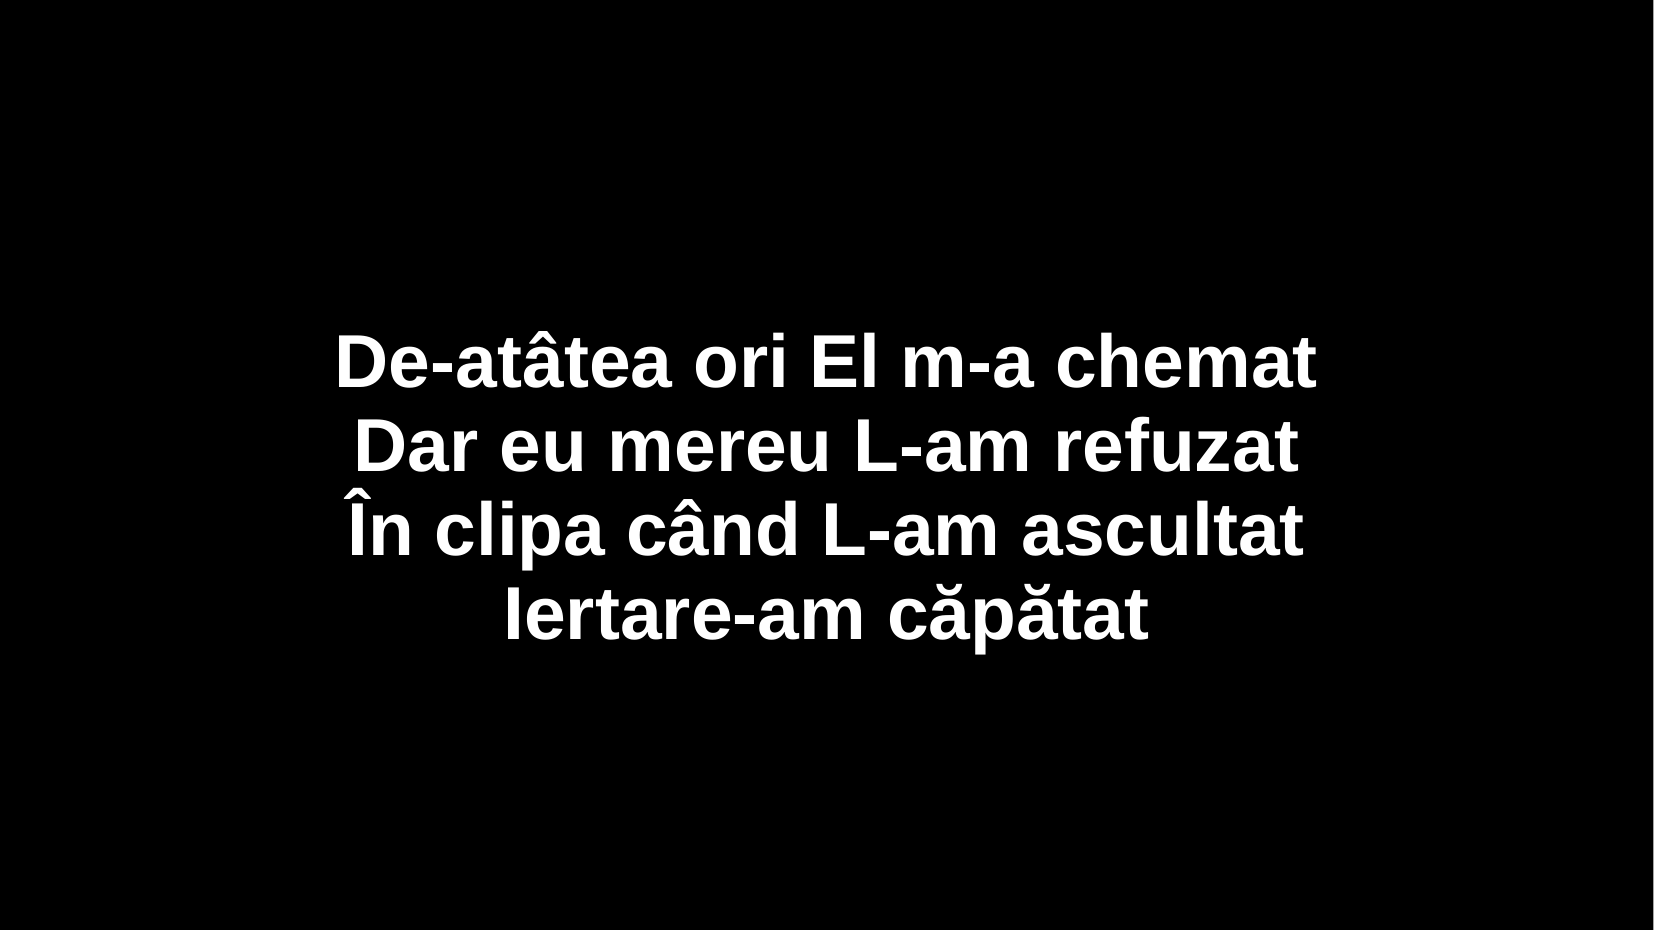

# De-atâtea ori El m-a chemat
Dar eu mereu L-am refuzat
În clipa când L-am ascultat
Iertare-am căpătat